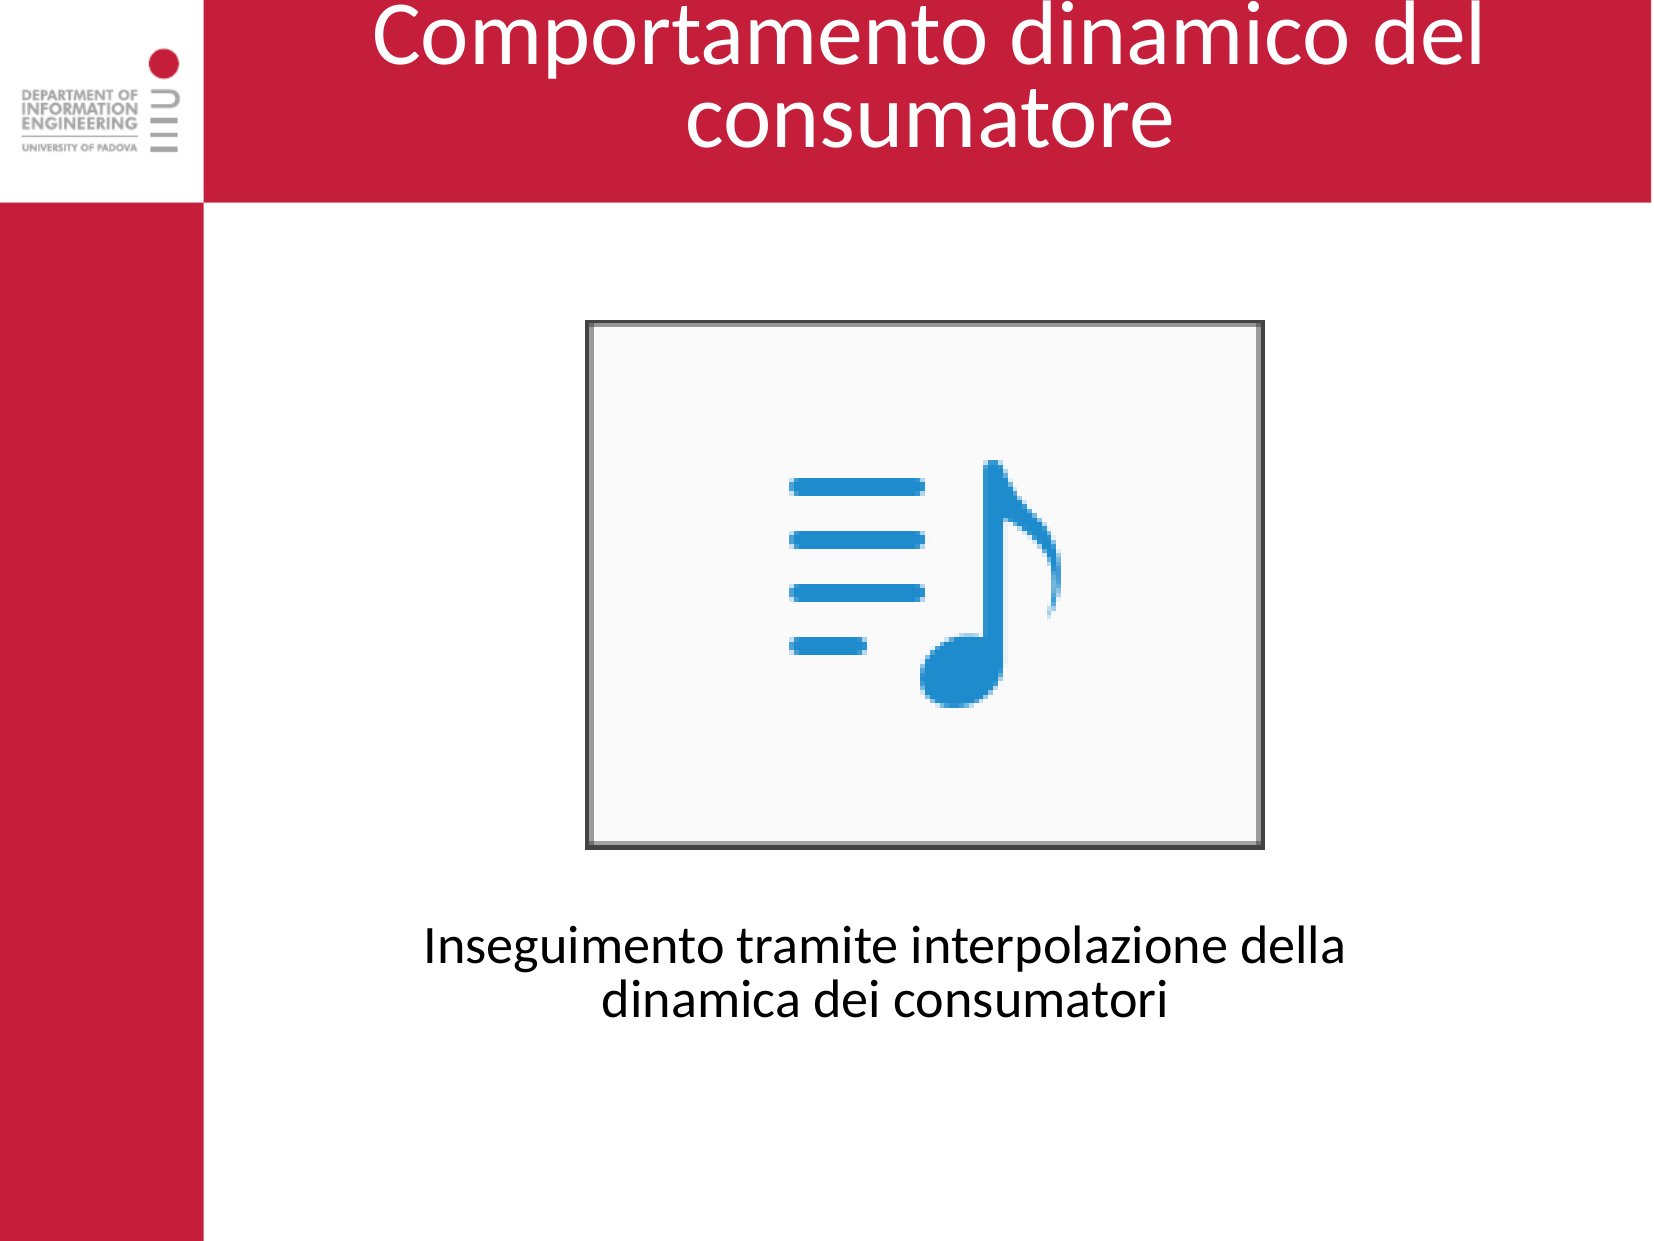

Comportamento dinamico del
consumatore
Inseguimento tramite interpolazione della dinamica dei consumatori